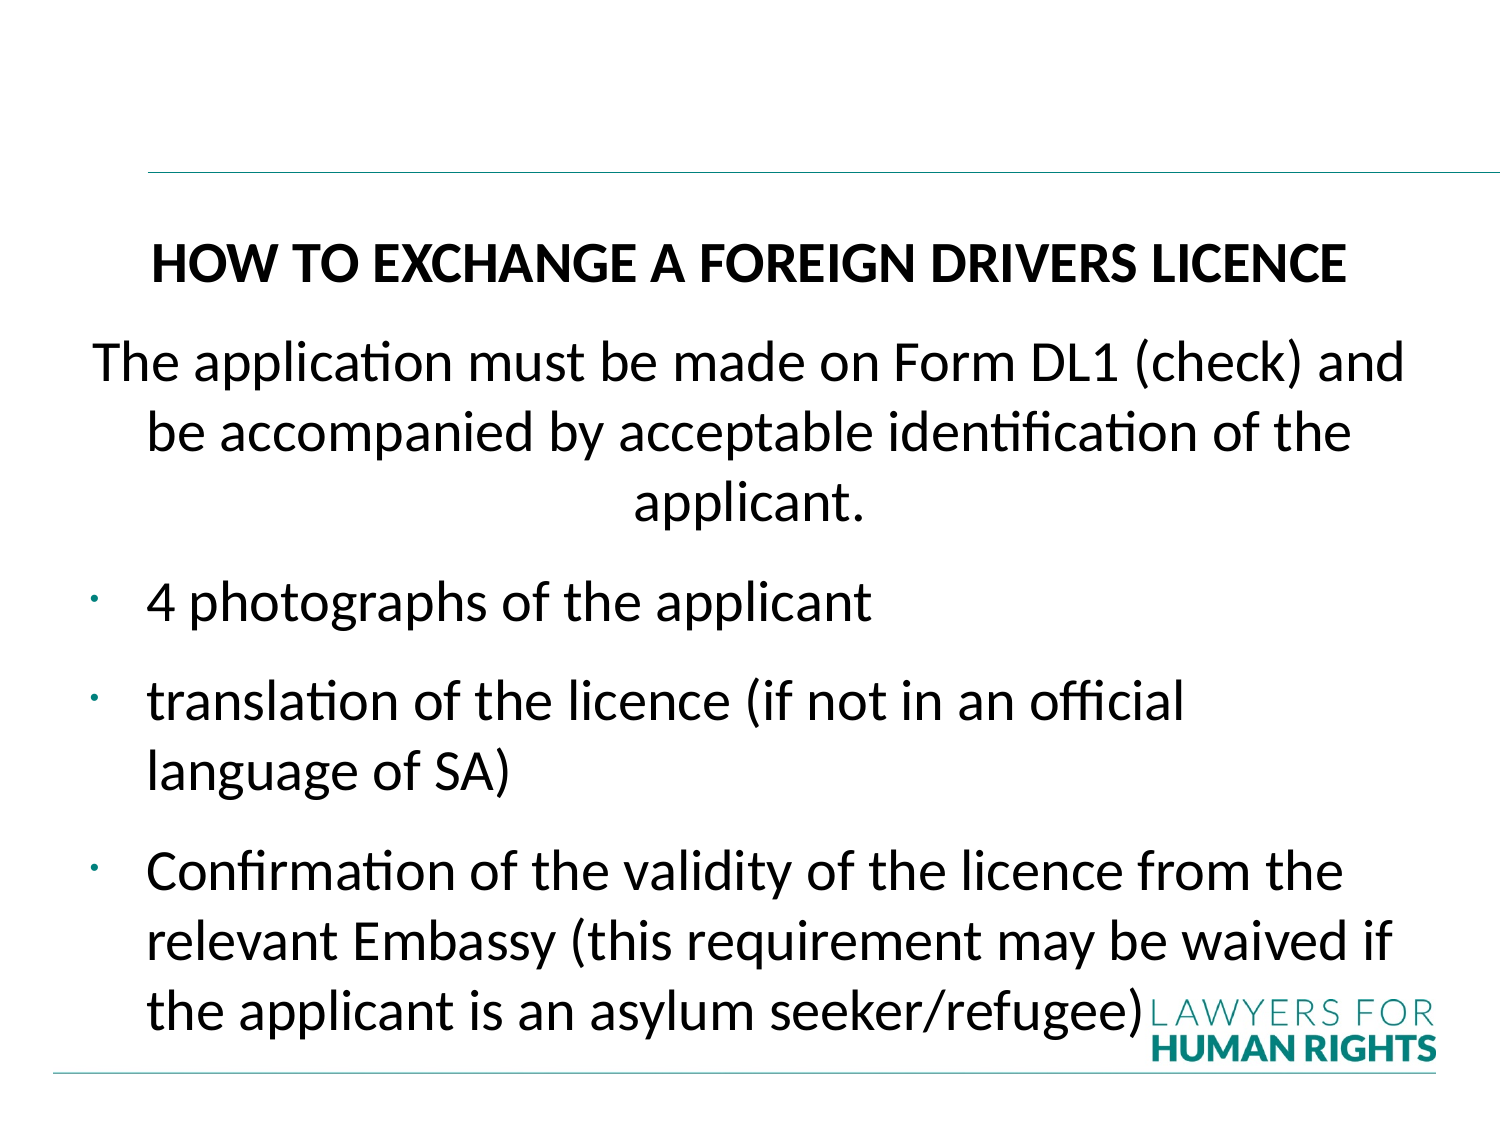

# HOW TO EXCHANGE A FOREIGN DRIVERS LICENCE
The application must be made on Form DL1 (check) and be accompanied by acceptable identification of the applicant.
4 photographs of the applicant
translation of the licence (if not in an official language of SA)
Confirmation of the validity of the licence from the relevant Embassy (this requirement may be waived if the applicant is an asylum seeker/refugee)